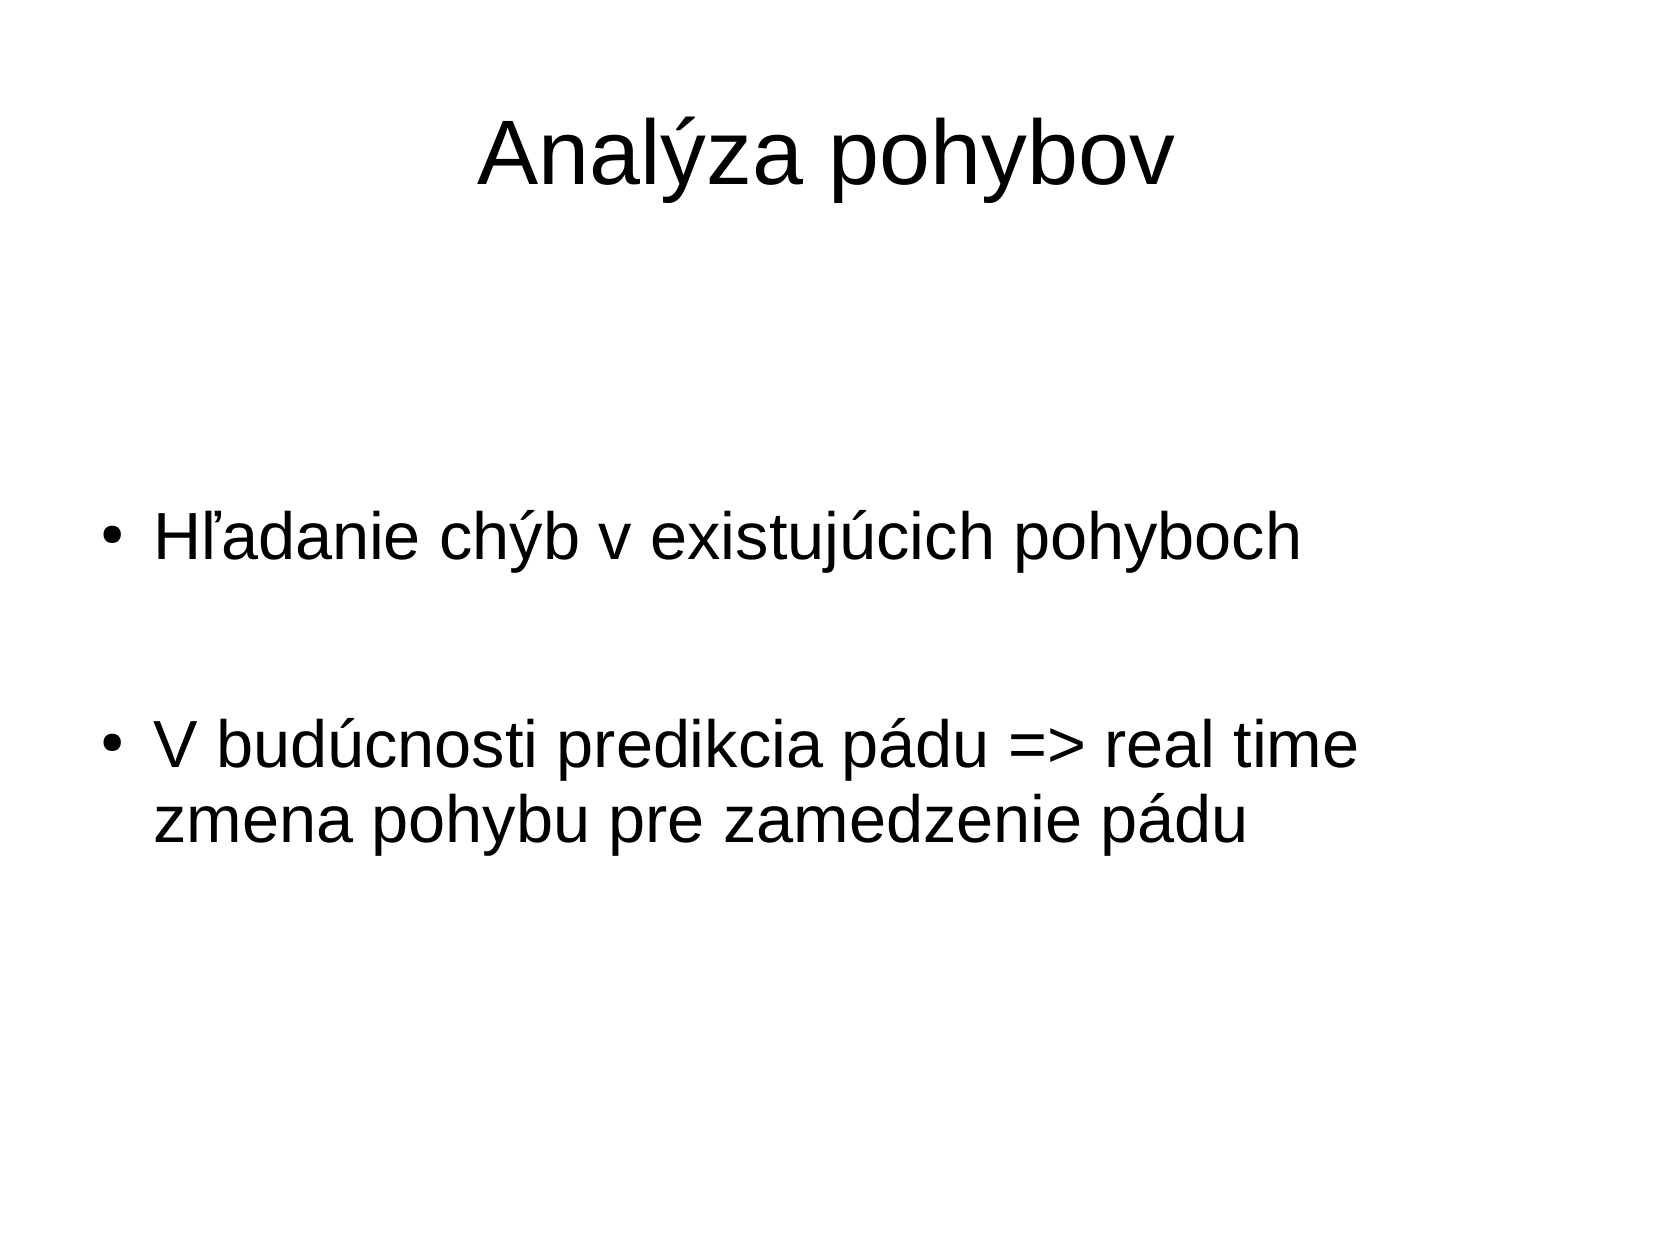

# Analýza pohybov
Hľadanie chýb v existujúcich pohyboch
V budúcnosti predikcia pádu => real time zmena pohybu pre zamedzenie pádu